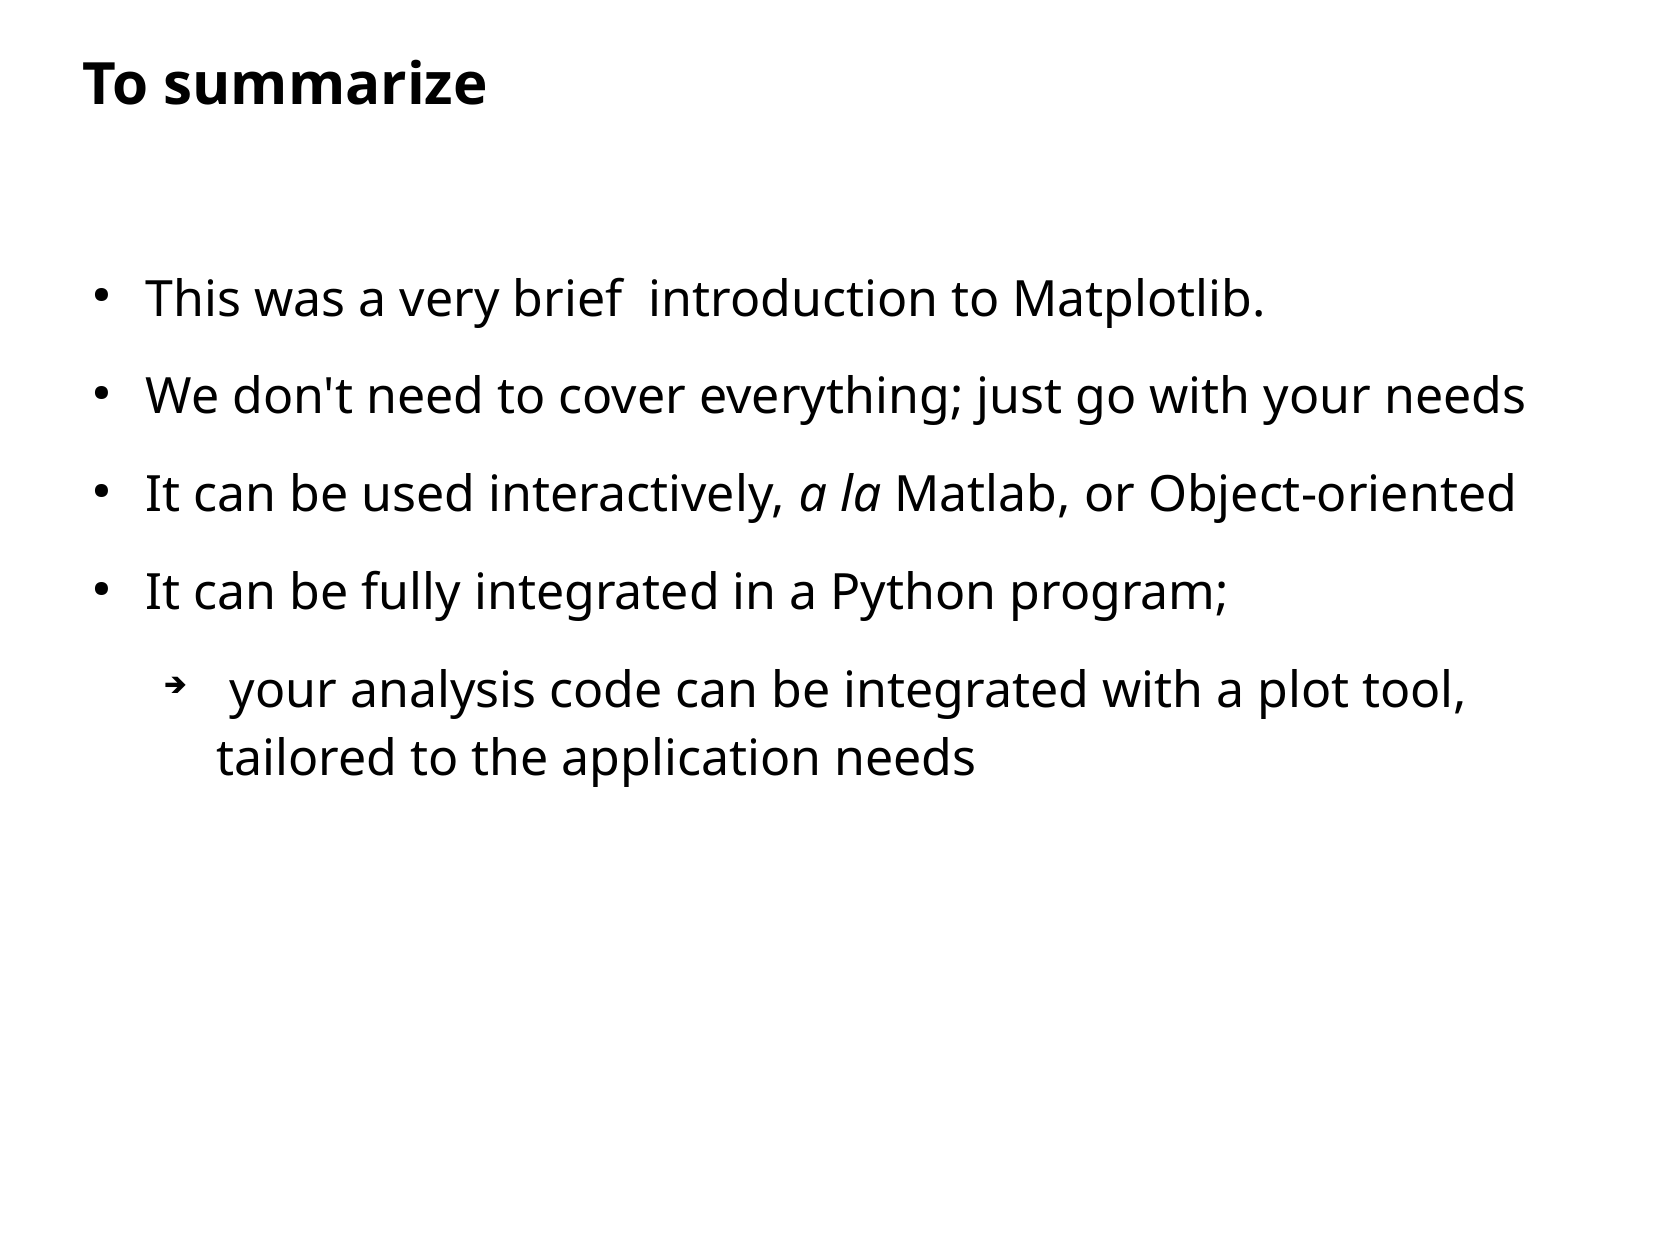

# To summarize
This was a very brief introduction to Matplotlib.
We don't need to cover everything; just go with your needs
It can be used interactively, a la Matlab, or Object-oriented
It can be fully integrated in a Python program;
 your analysis code can be integrated with a plot tool, tailored to the application needs